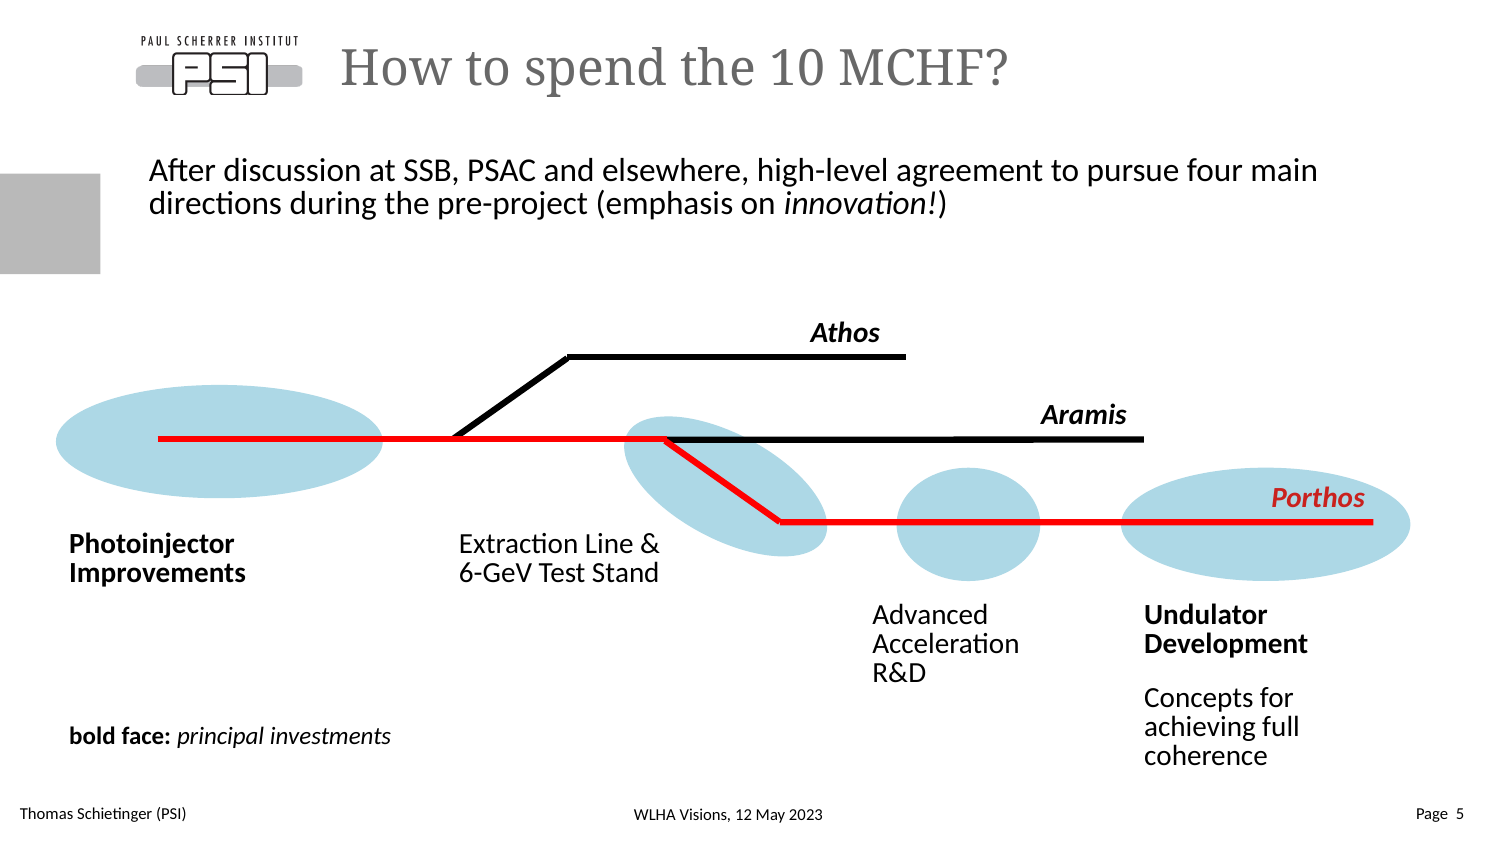

# How to spend the 10 MCHF?
After discussion at SSB, PSAC and elsewhere, high-level agreement to pursue four main directions during the pre-project (emphasis on innovation!)
Athos
Aramis
Porthos
Photoinjector Improvements
Extraction Line & 6-GeV Test Stand
Advanced
Acceleration
R&D
Undulator Development
Concepts for achieving full coherence
bold face: principal investments